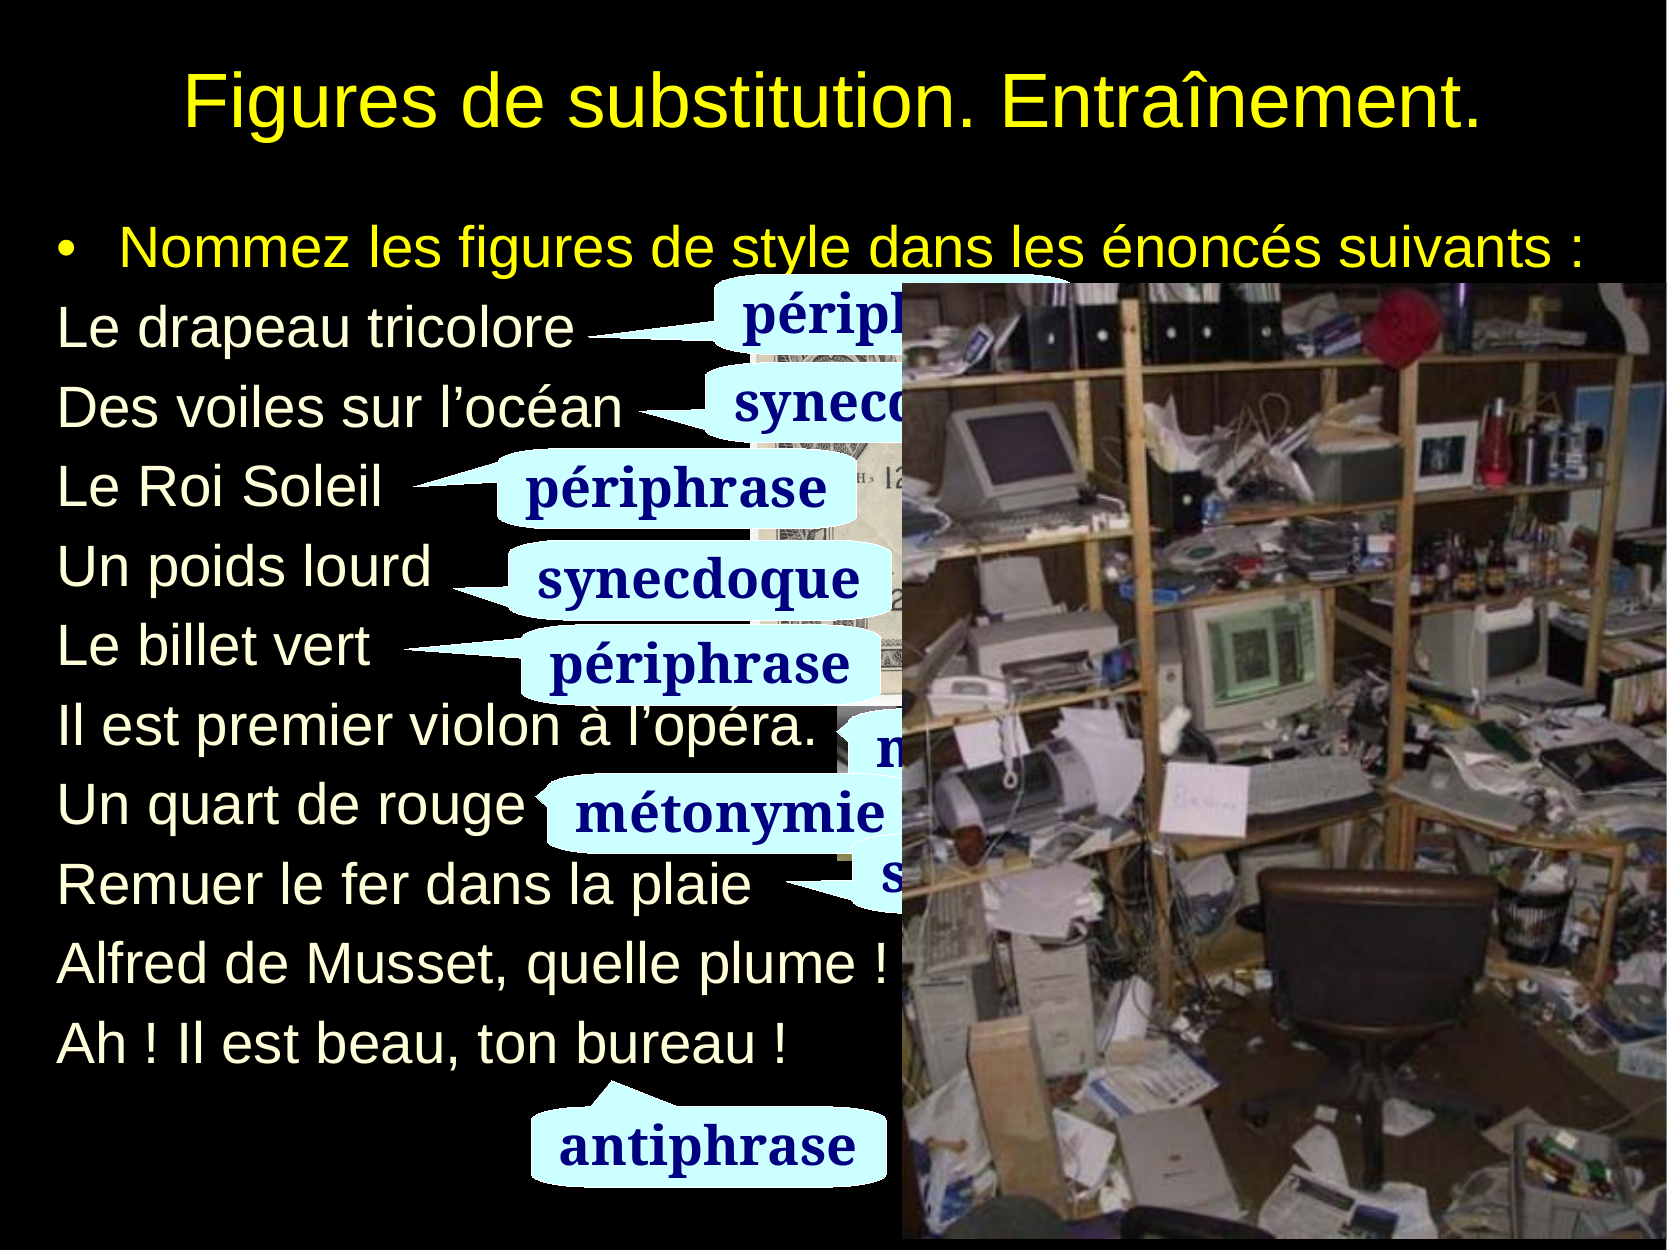

# Figures de substitution. Entraînement.
Nommez les figures de style dans les énoncés suivants :
Le drapeau tricolore
Des voiles sur l’océan
Le Roi Soleil
Un poids lourd
Le billet vert
Il est premier violon à l’opéra.
Un quart de rouge
Remuer le fer dans la plaie
Alfred de Musset, quelle plume !
Ah ! Il est beau, ton bureau !
périphrase
synecdoque
périphrase
synecdoque
périphrase
métonymie
métonymie
synecdoque
métonymie
antiphrase